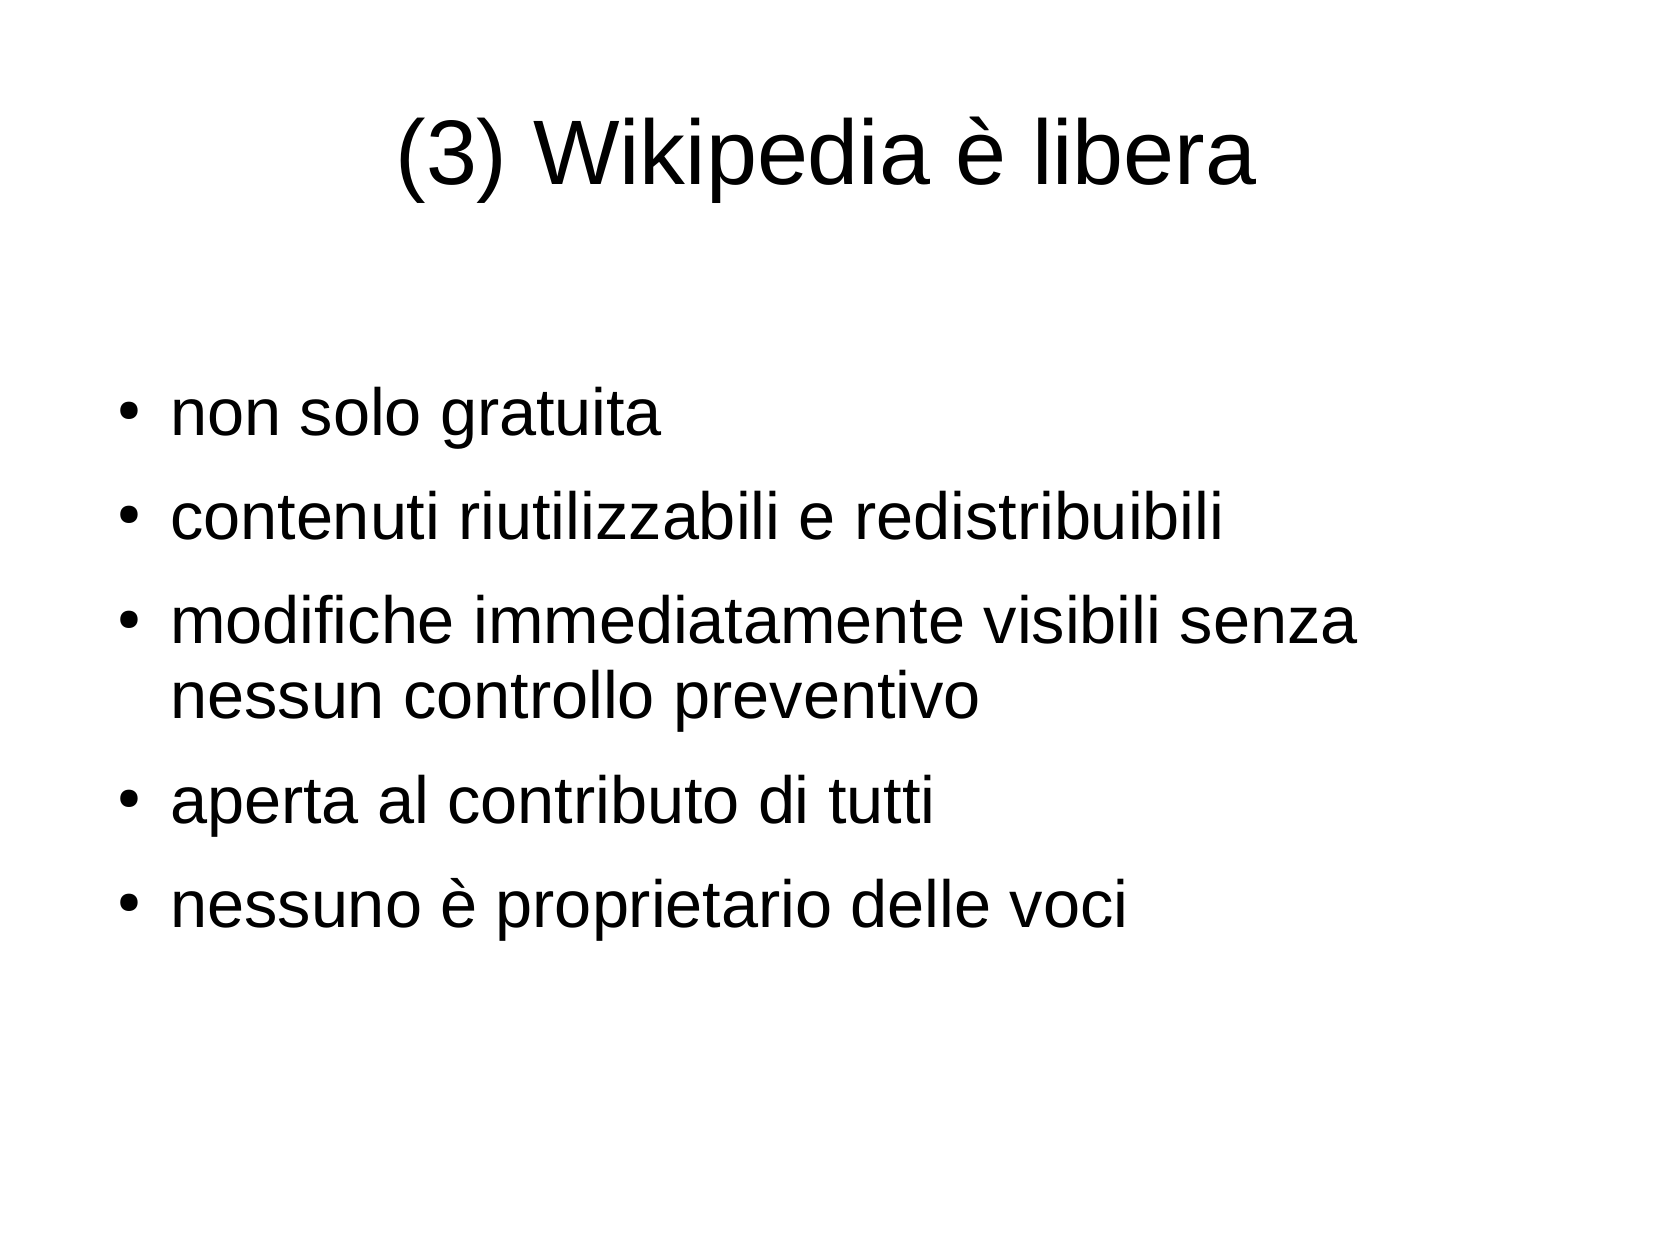

# (3) Wikipedia è libera
non solo gratuita
contenuti riutilizzabili e redistribuibili
modifiche immediatamente visibili senza nessun controllo preventivo
aperta al contributo di tutti
nessuno è proprietario delle voci